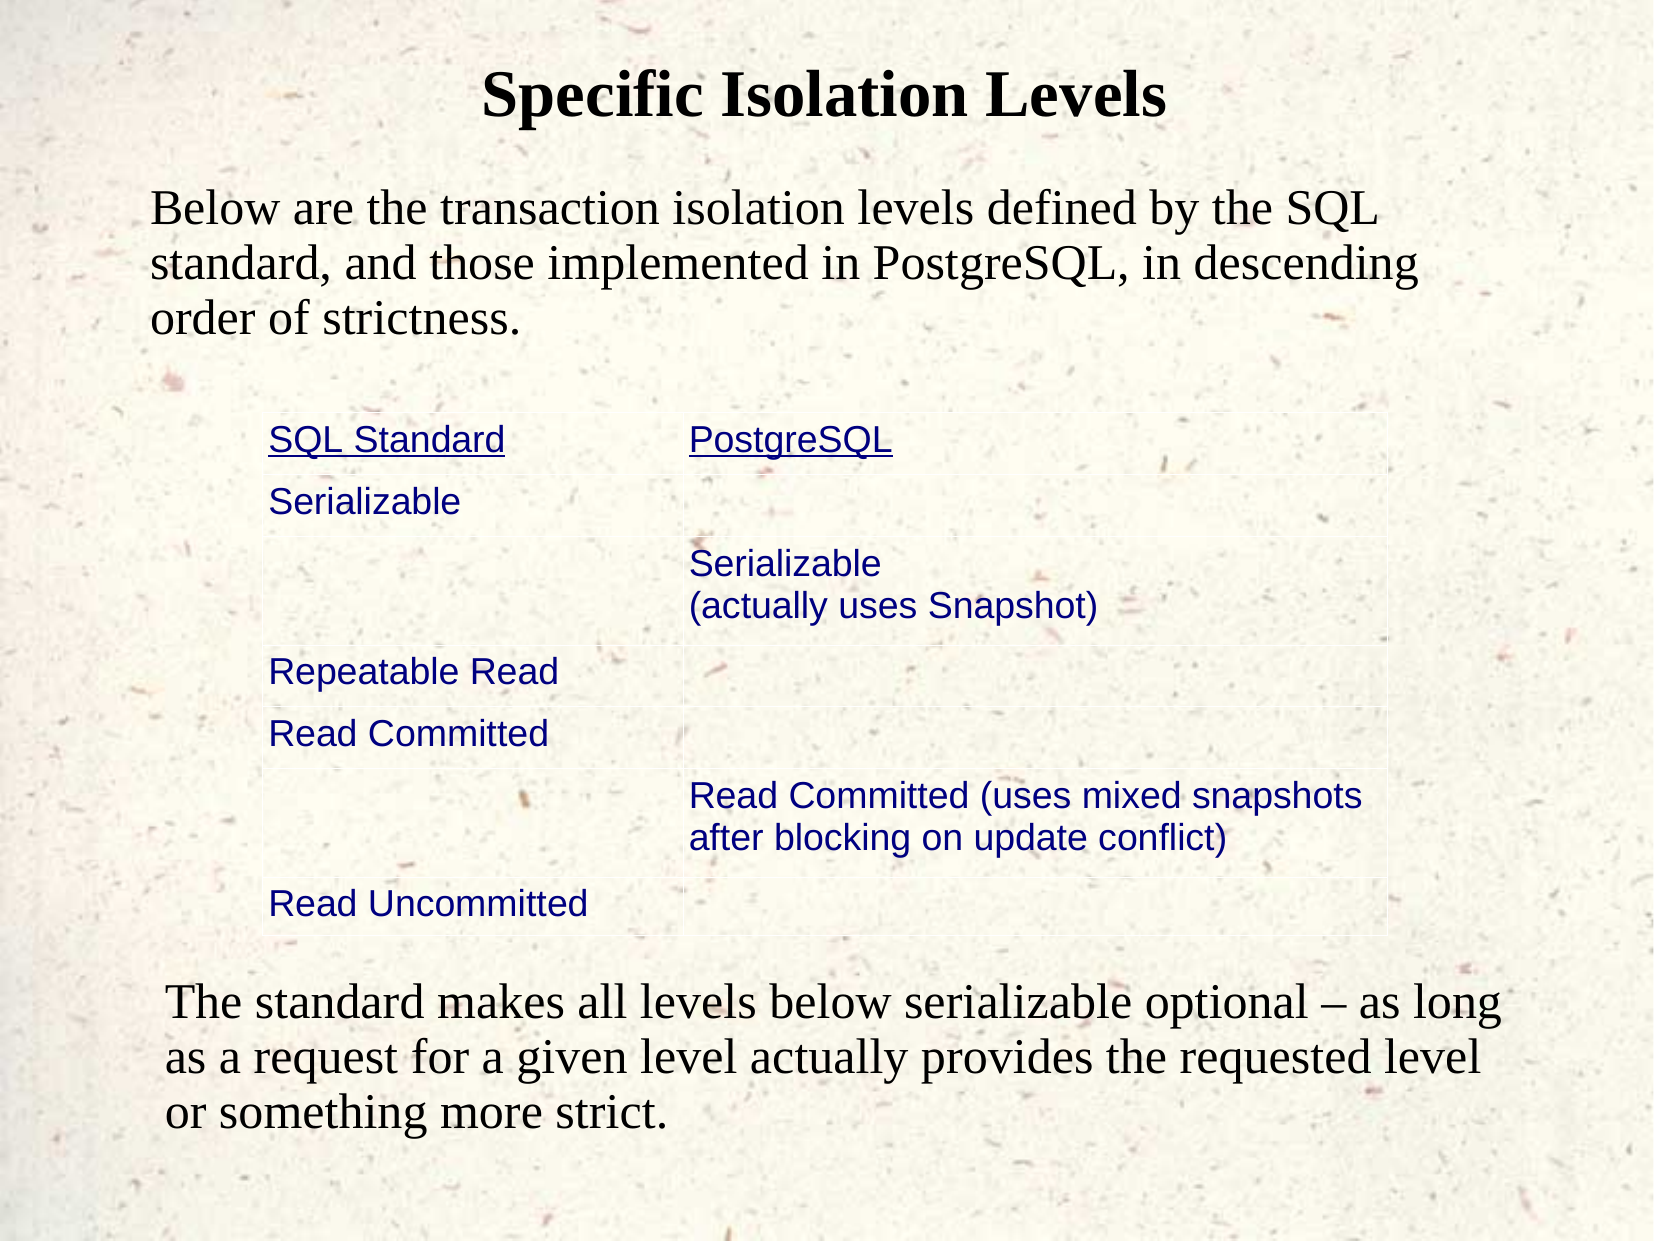

# Specific Isolation Levels
Below are the transaction isolation levels defined by the SQL standard, and those implemented in PostgreSQL, in descending order of strictness.
| SQL Standard | PostgreSQL |
| --- | --- |
| Serializable | |
| | Serializable (actually uses Snapshot) |
| Repeatable Read | |
| Read Committed | |
| | Read Committed (uses mixed snapshots after blocking on update conflict) |
| Read Uncommitted | |
The standard makes all levels below serializable optional – as long as a request for a given level actually provides the requested level or something more strict.